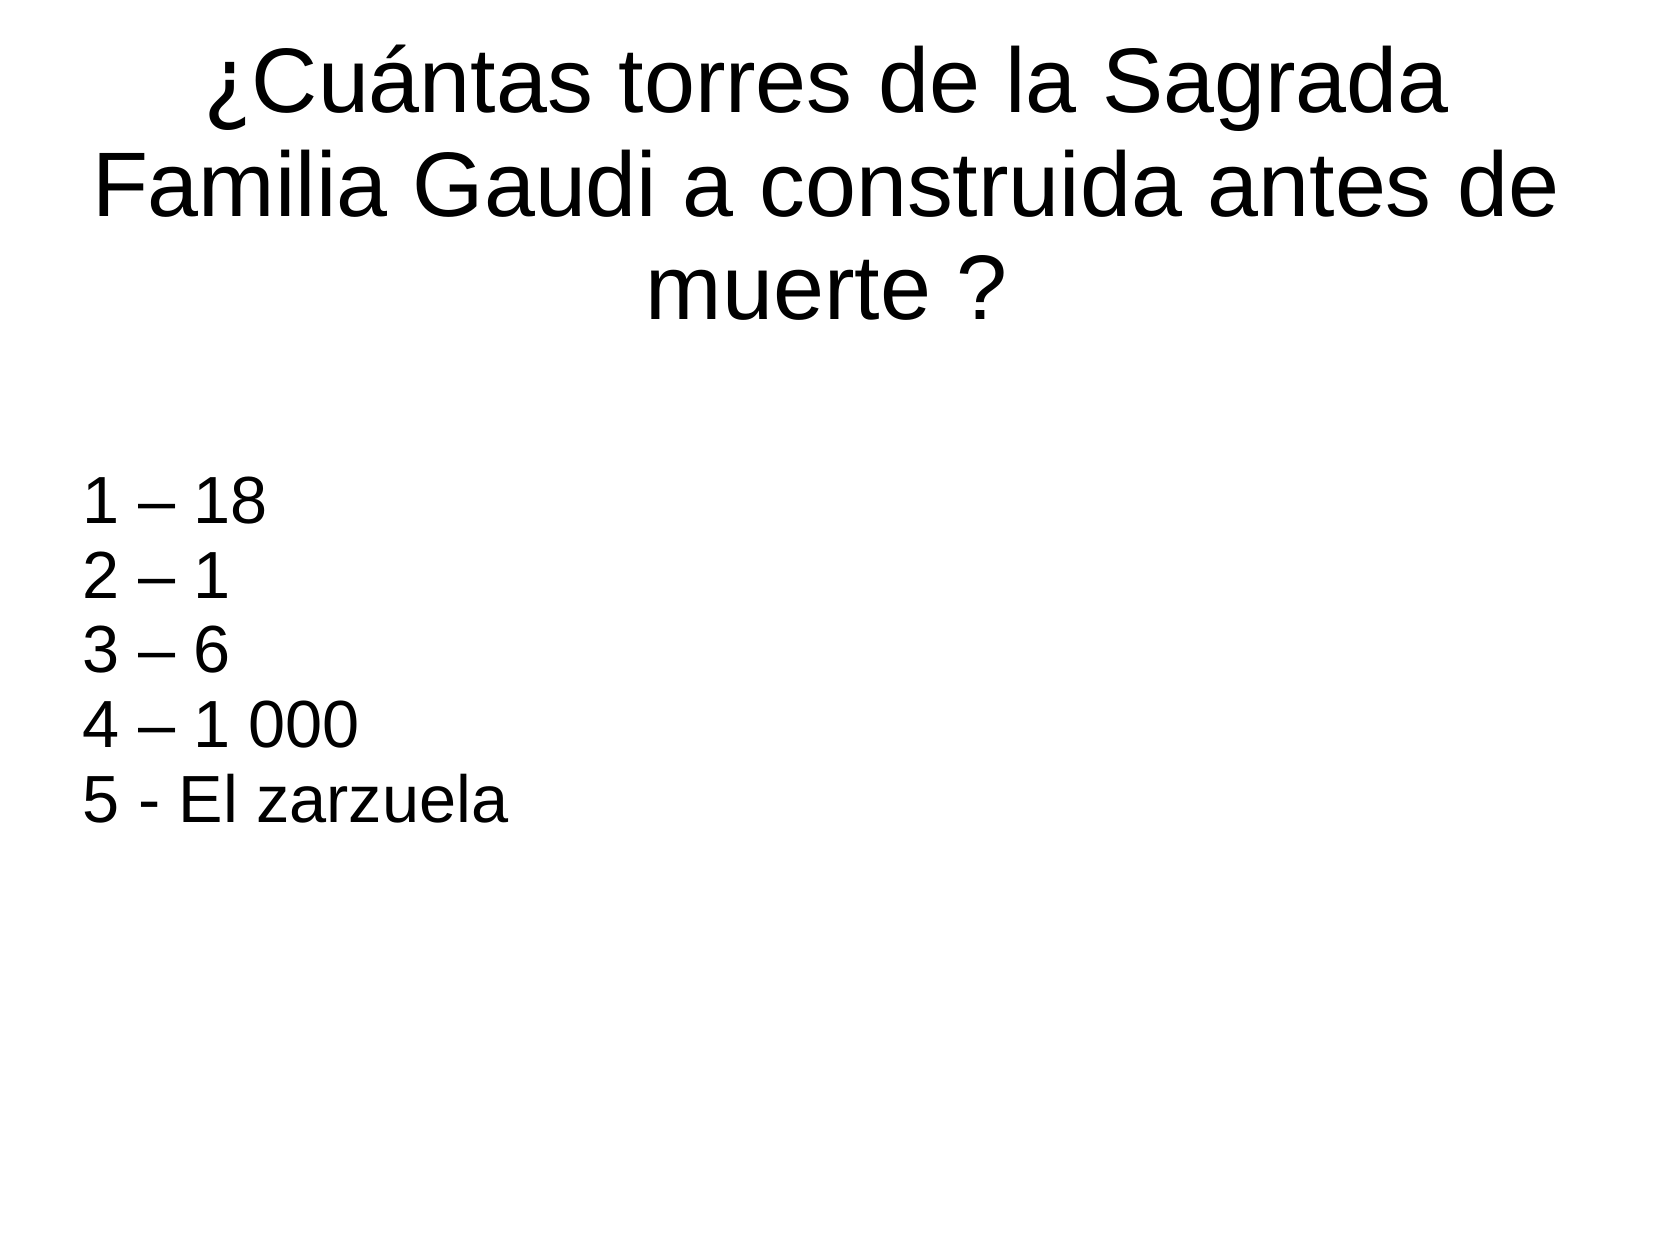

# ¿Cuántas torres de la Sagrada Familia Gaudi a construida antes de muerte ?
1 – 18
2 – 1
3 – 6
4 – 1 000
5 - El zarzuela